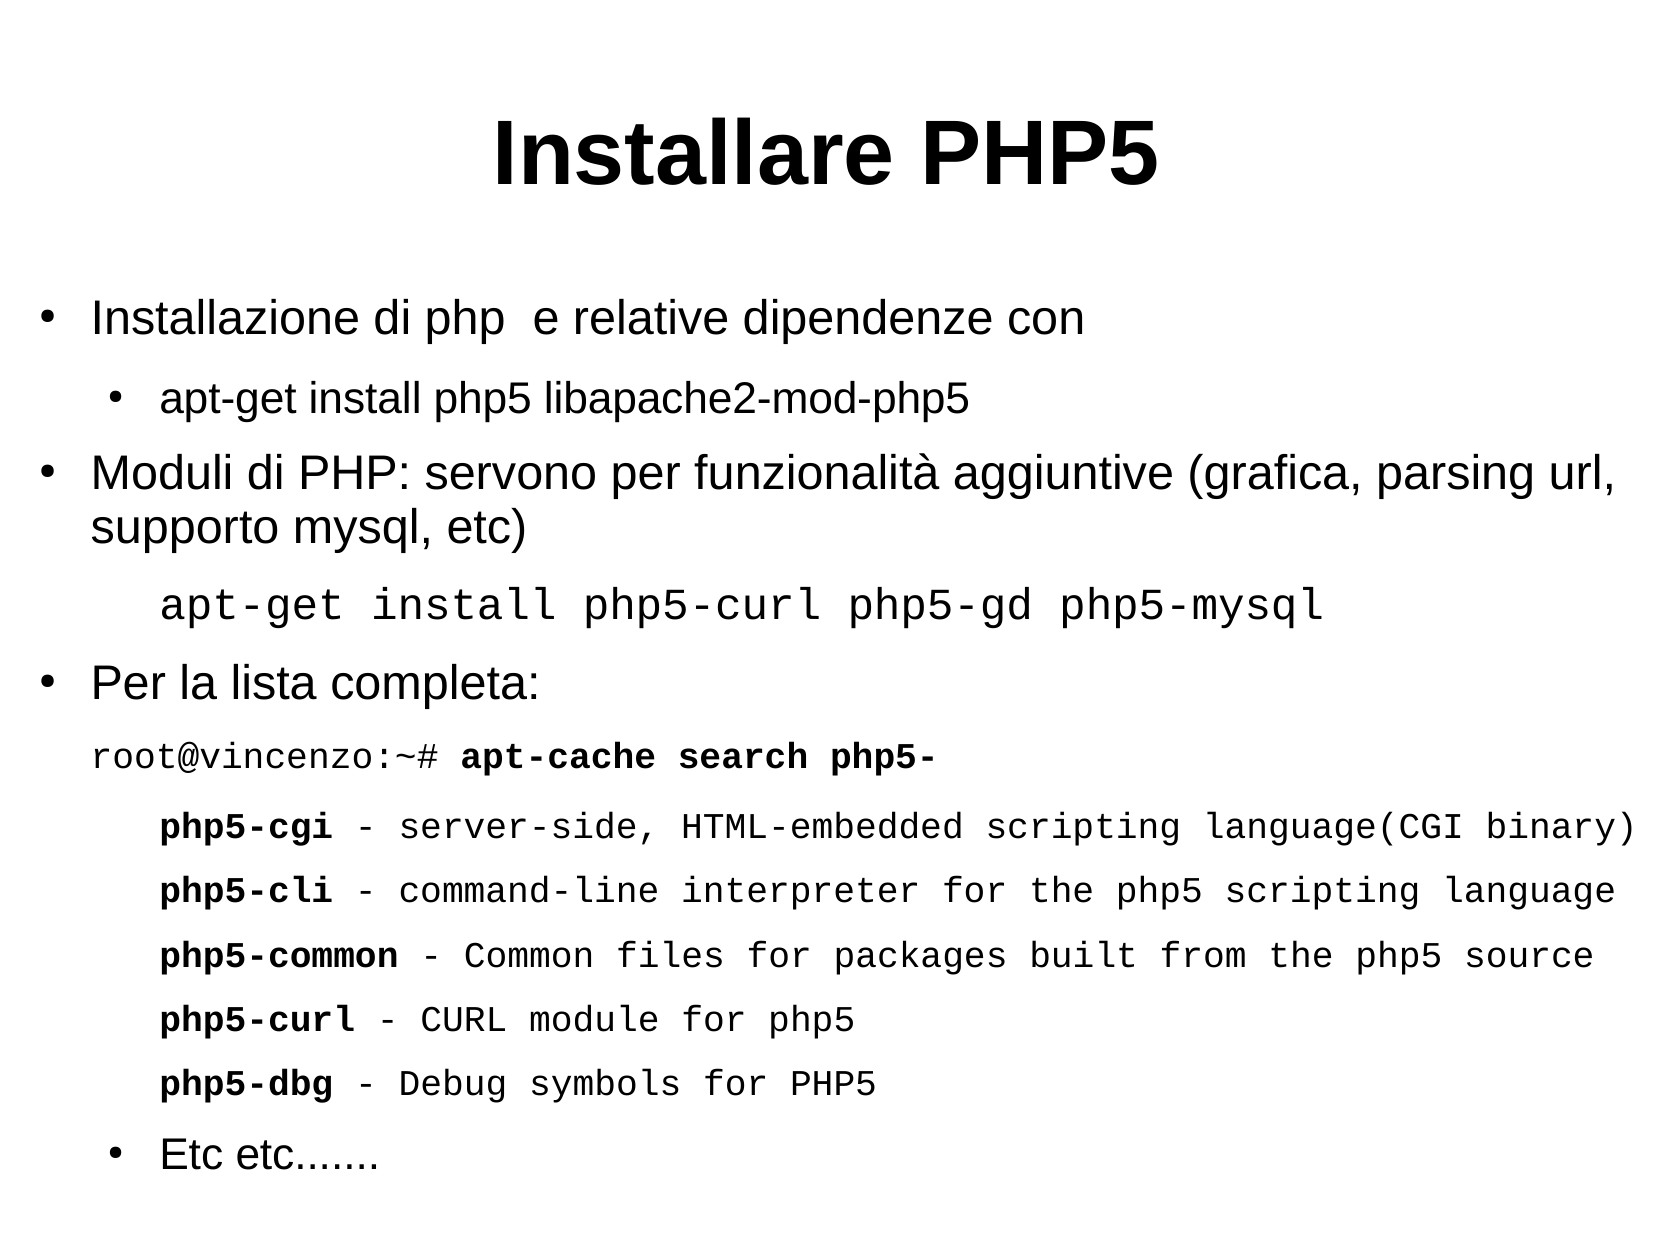

# Installare PHP5
Installazione di php e relative dipendenze con
apt-get install php5 libapache2-mod-php5
Moduli di PHP: servono per funzionalità aggiuntive (grafica, parsing url, supporto mysql, etc)
apt-get install php5-curl php5-gd php5-mysql
Per la lista completa:
root@vincenzo:~# apt-cache search php5-
php5-cgi - server-side, HTML-embedded scripting language(CGI binary)
php5-cli - command-line interpreter for the php5 scripting language
php5-common - Common files for packages built from the php5 source
php5-curl - CURL module for php5
php5-dbg - Debug symbols for PHP5
Etc etc.......